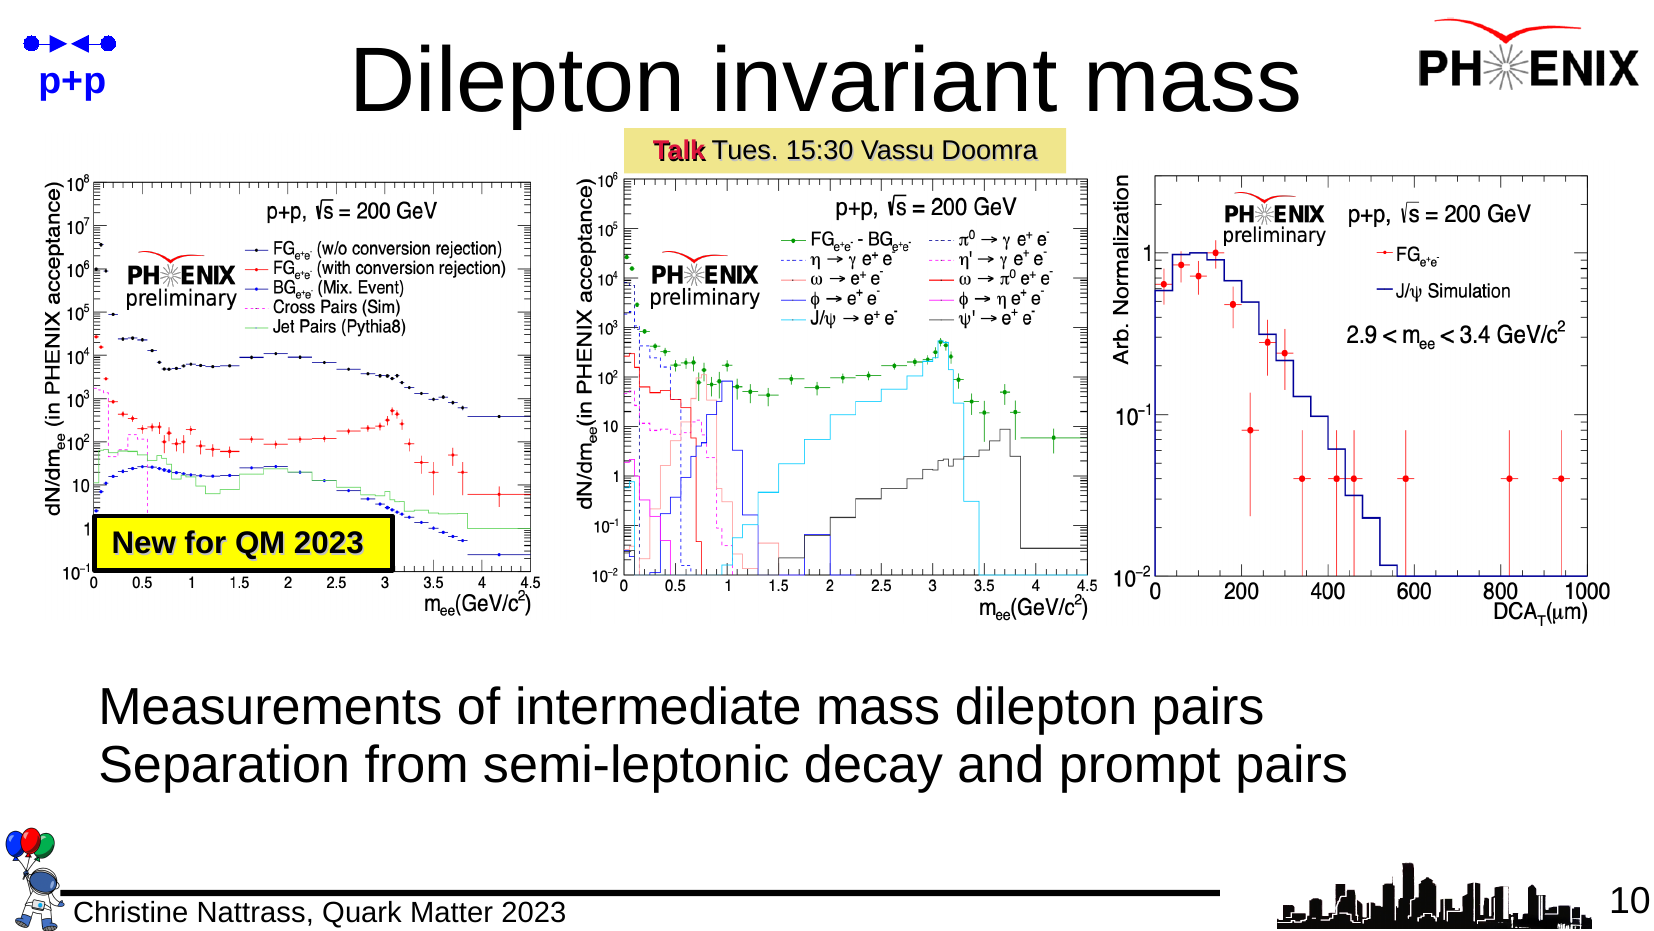

# Dilepton invariant mass
p+p
Talk Tues. 15:30 Vassu Doomra
New for QM 2023
Measurements of intermediate mass dilepton pairs
Separation from semi-leptonic decay and prompt pairs